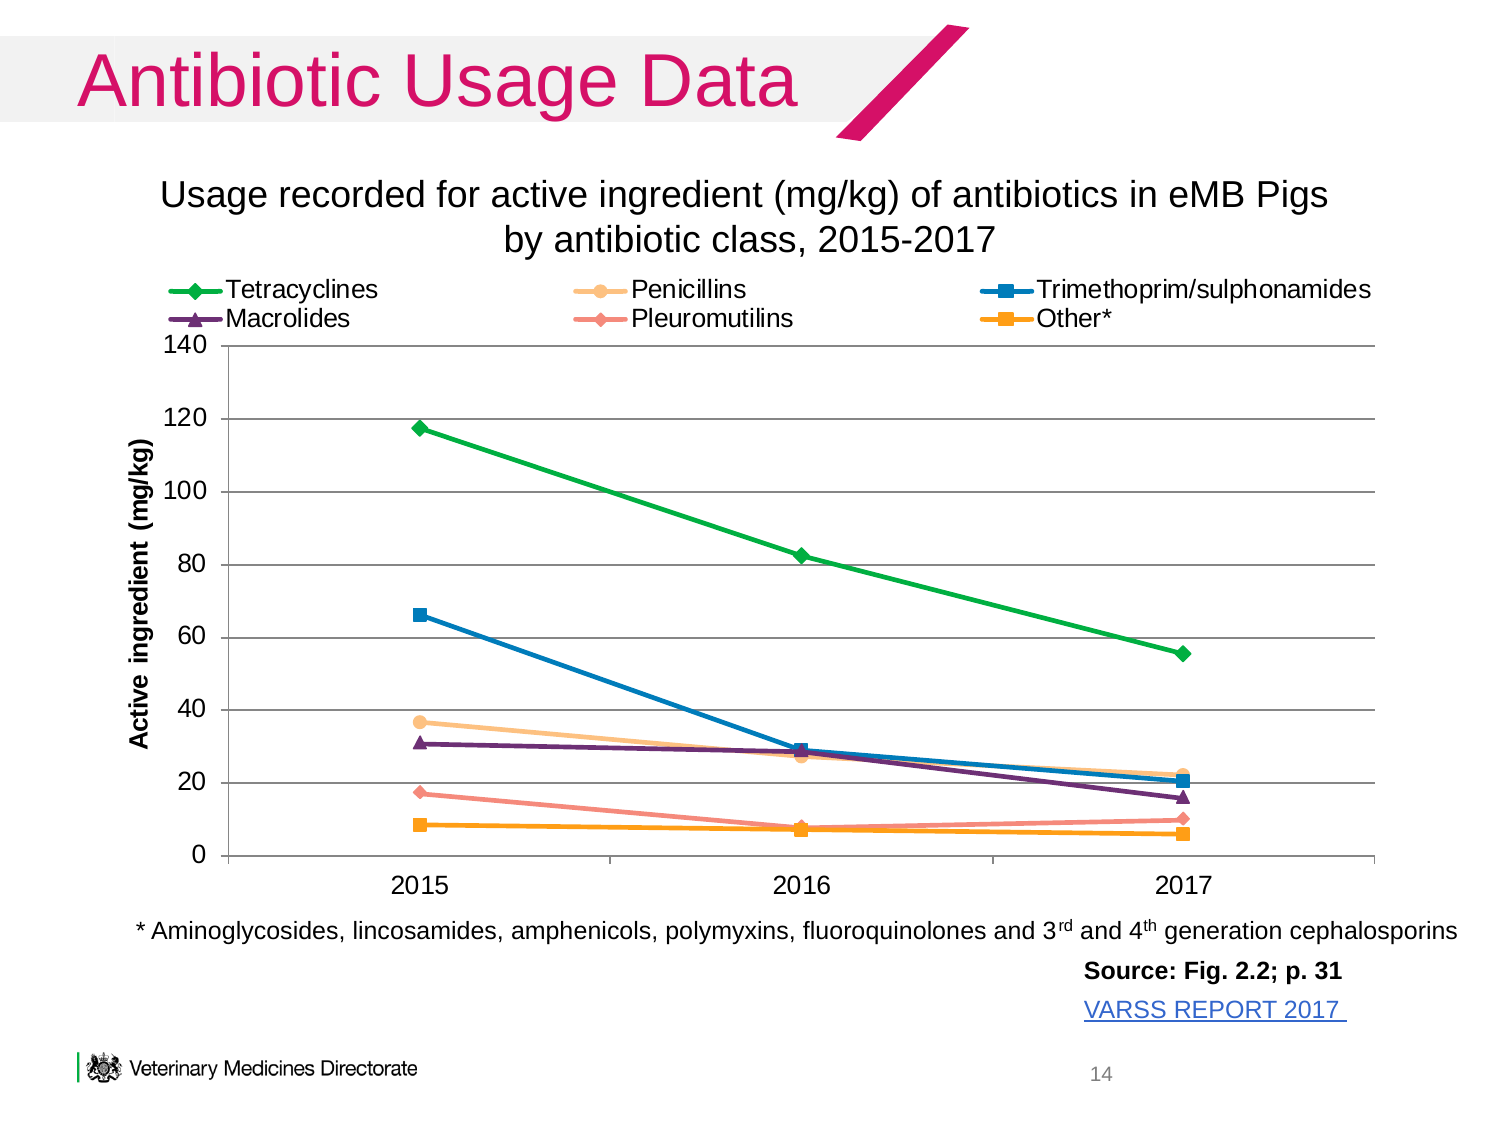

# Antibiotic Usage Data
Usage recorded for active ingredient (mg/kg) of antibiotics in eMB Pigs
by antibiotic class, 2015-2017
* Aminoglycosides, lincosamides, amphenicols, polymyxins, fluoroquinolones and 3rd and 4th generation cephalosporins
Source: Fig. 2.2; p. 31
VARSS REPORT 2017
2